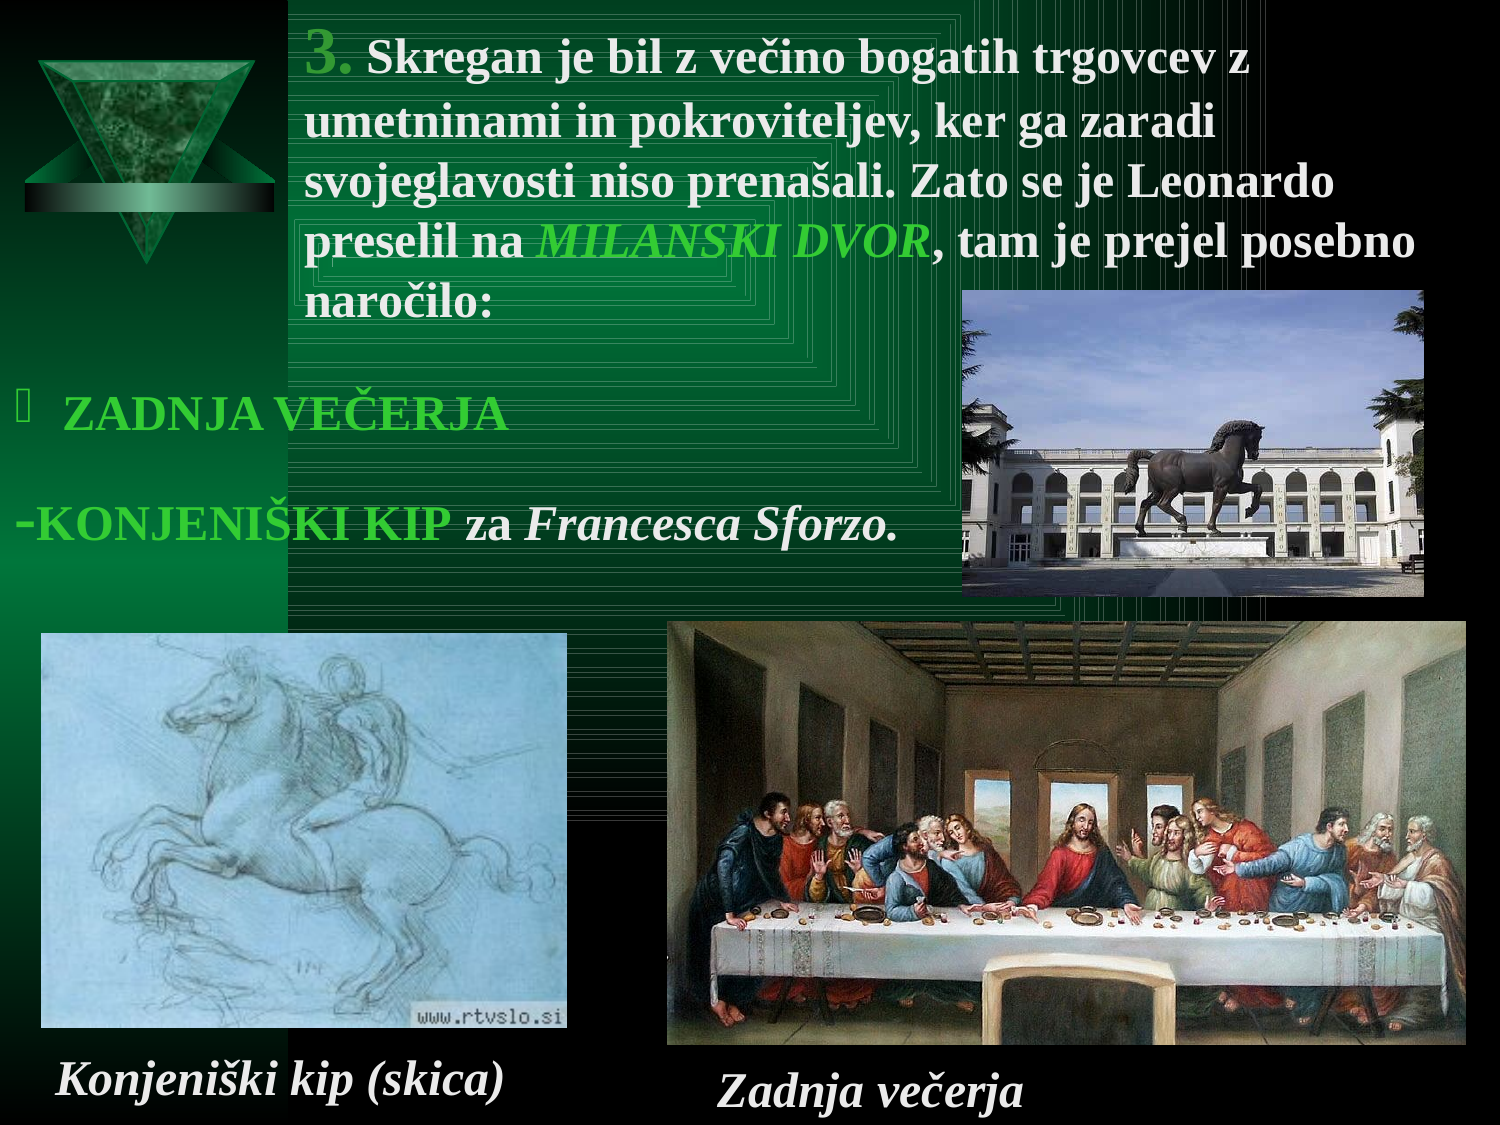

3. Skregan je bil z večino bogatih trgovcev z umetninami in pokroviteljev, ker ga zaradi svojeglavosti niso prenašali. Zato se je Leonardo preselil na MILANSKI DVOR, tam je prejel posebno naročilo:
 ZADNJA VEČERJA
-KONJENIŠKI KIP za Francesca Sforzo.
Konjeniški kip (skica)
Zadnja večerja